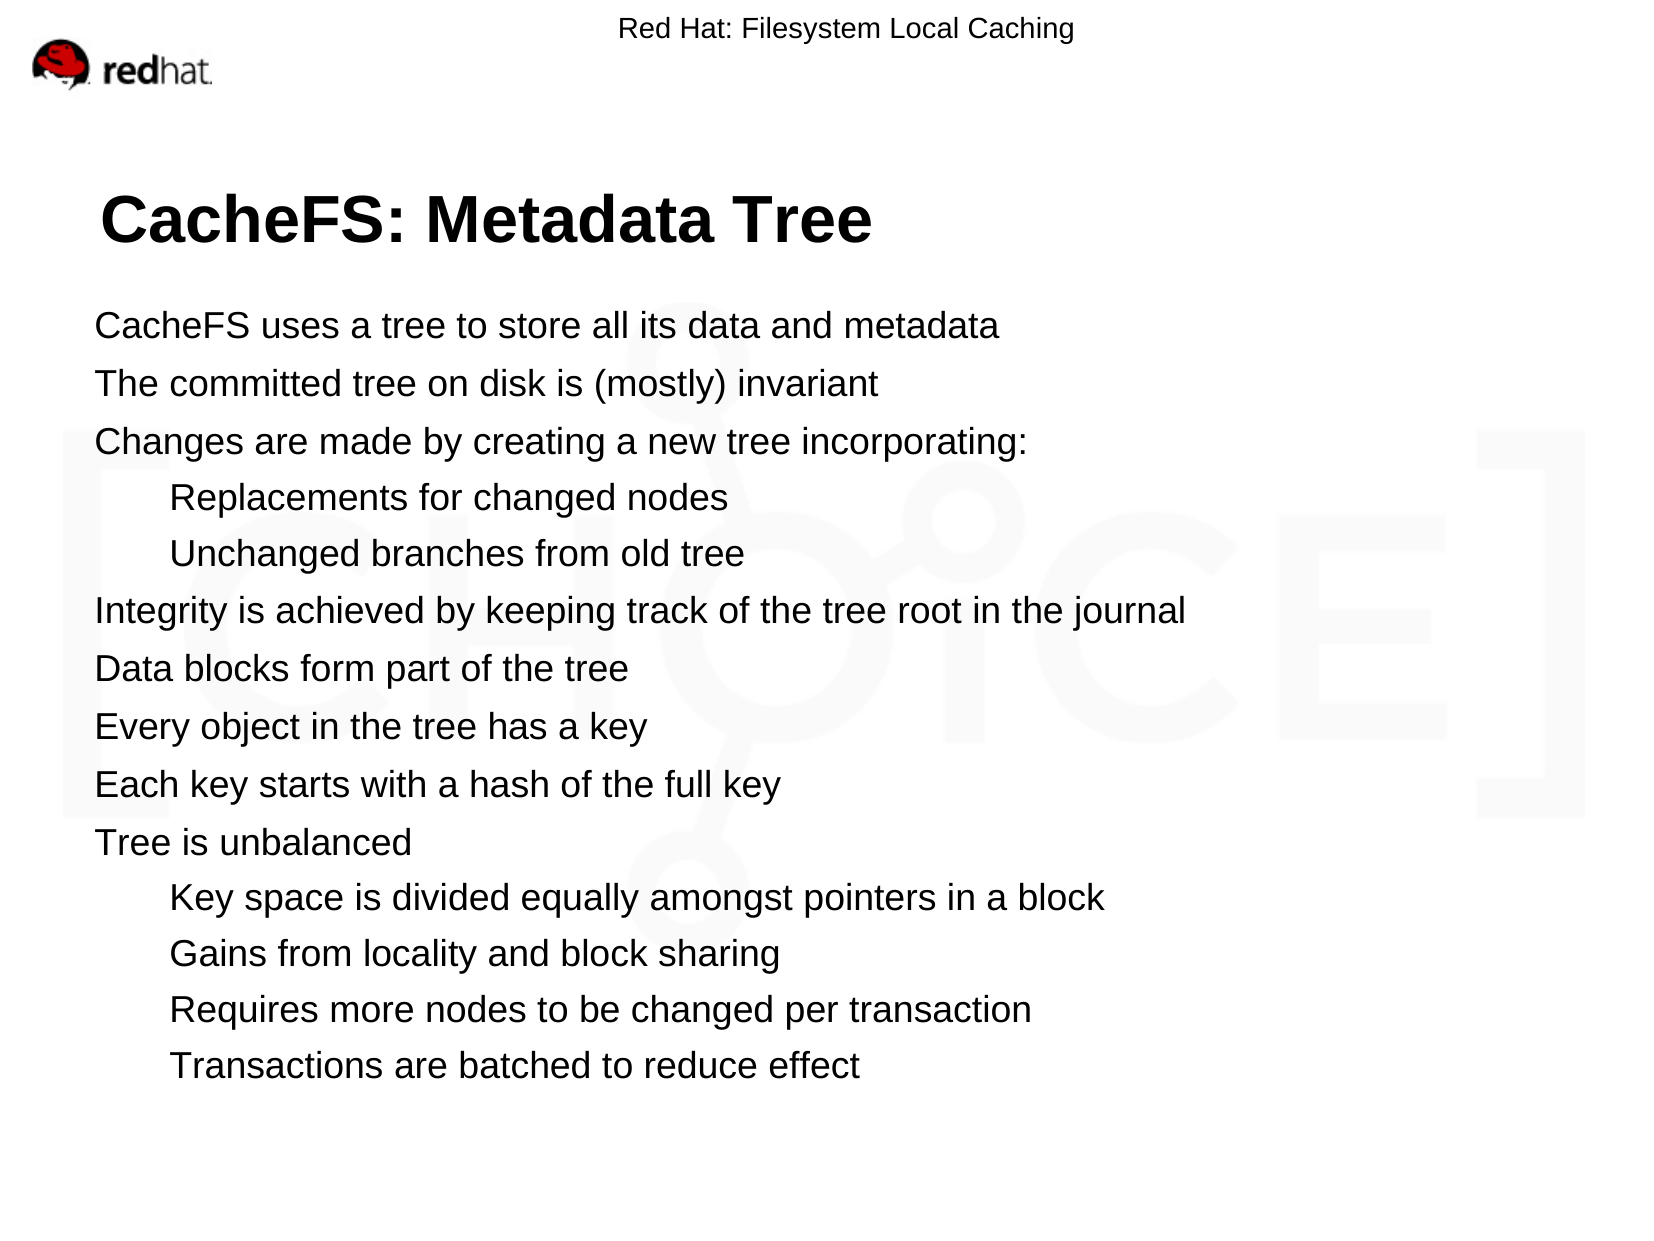

# CacheFS: Metadata Tree
CacheFS uses a tree to store all its data and metadata
The committed tree on disk is (mostly) invariant
Changes are made by creating a new tree incorporating:
Replacements for changed nodes
Unchanged branches from old tree
Integrity is achieved by keeping track of the tree root in the journal
Data blocks form part of the tree
Every object in the tree has a key
Each key starts with a hash of the full key
Tree is unbalanced
Key space is divided equally amongst pointers in a block
Gains from locality and block sharing
Requires more nodes to be changed per transaction
Transactions are batched to reduce effect